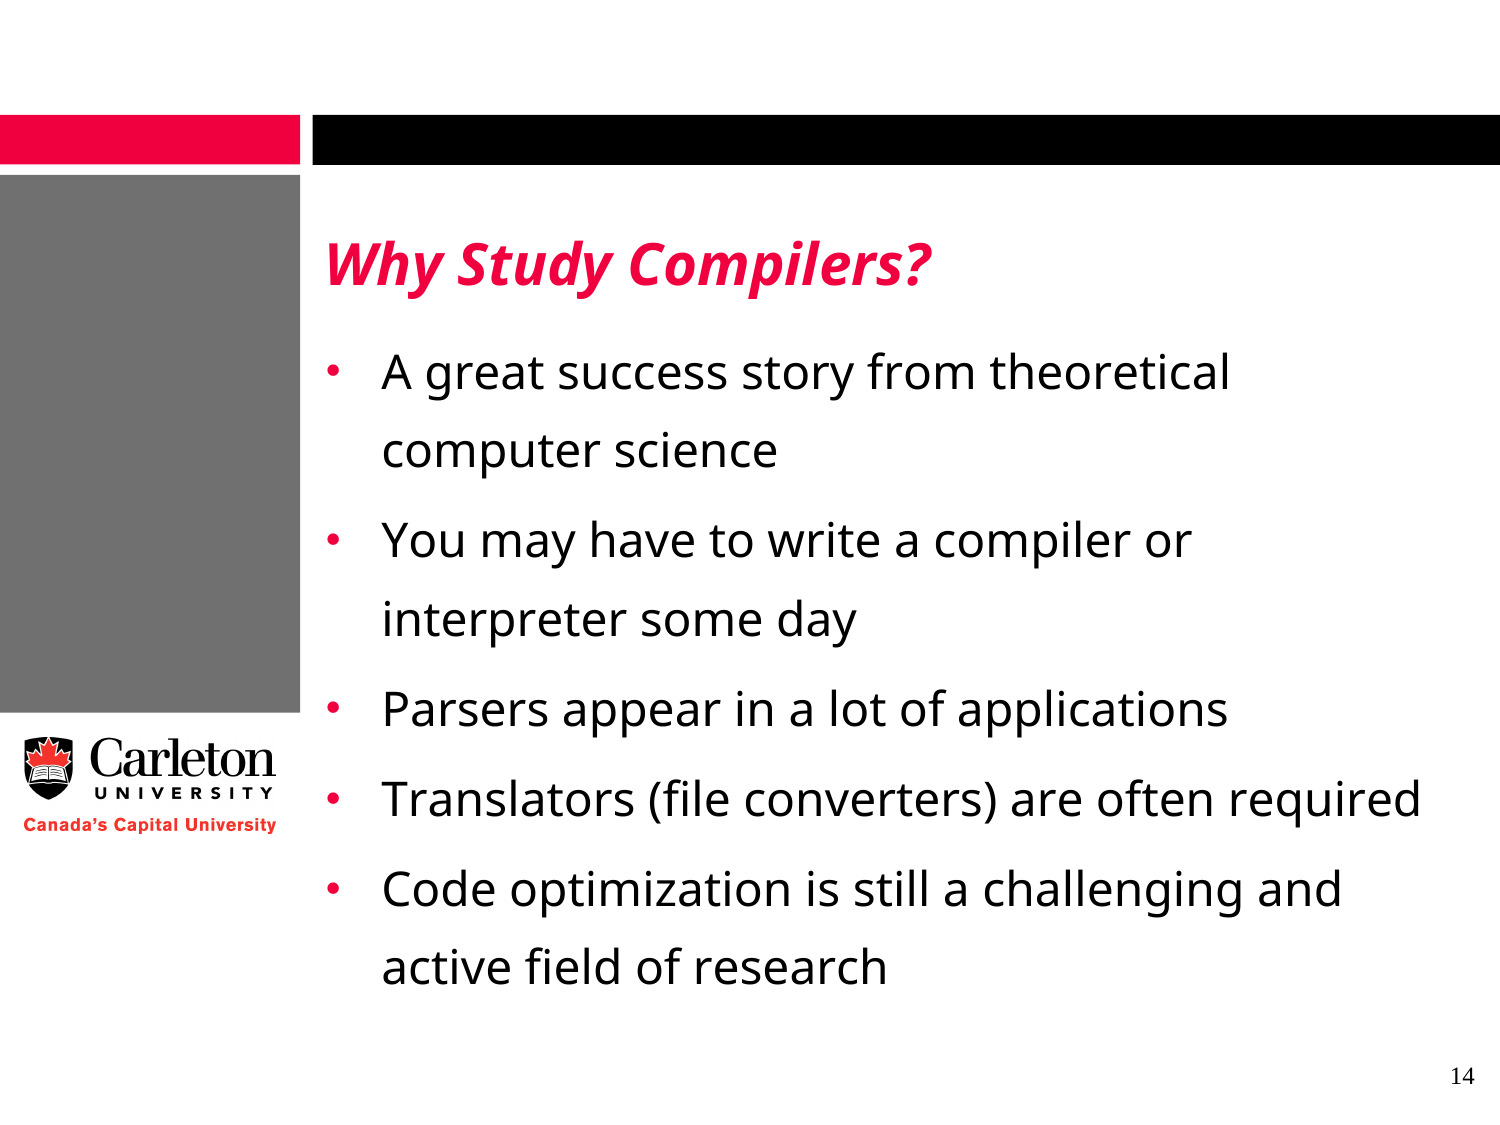

# Why Study Compilers?
A great success story from theoretical computer science
You may have to write a compiler or interpreter some day
Parsers appear in a lot of applications
Translators (file converters) are often required
Code optimization is still a challenging and active field of research
14